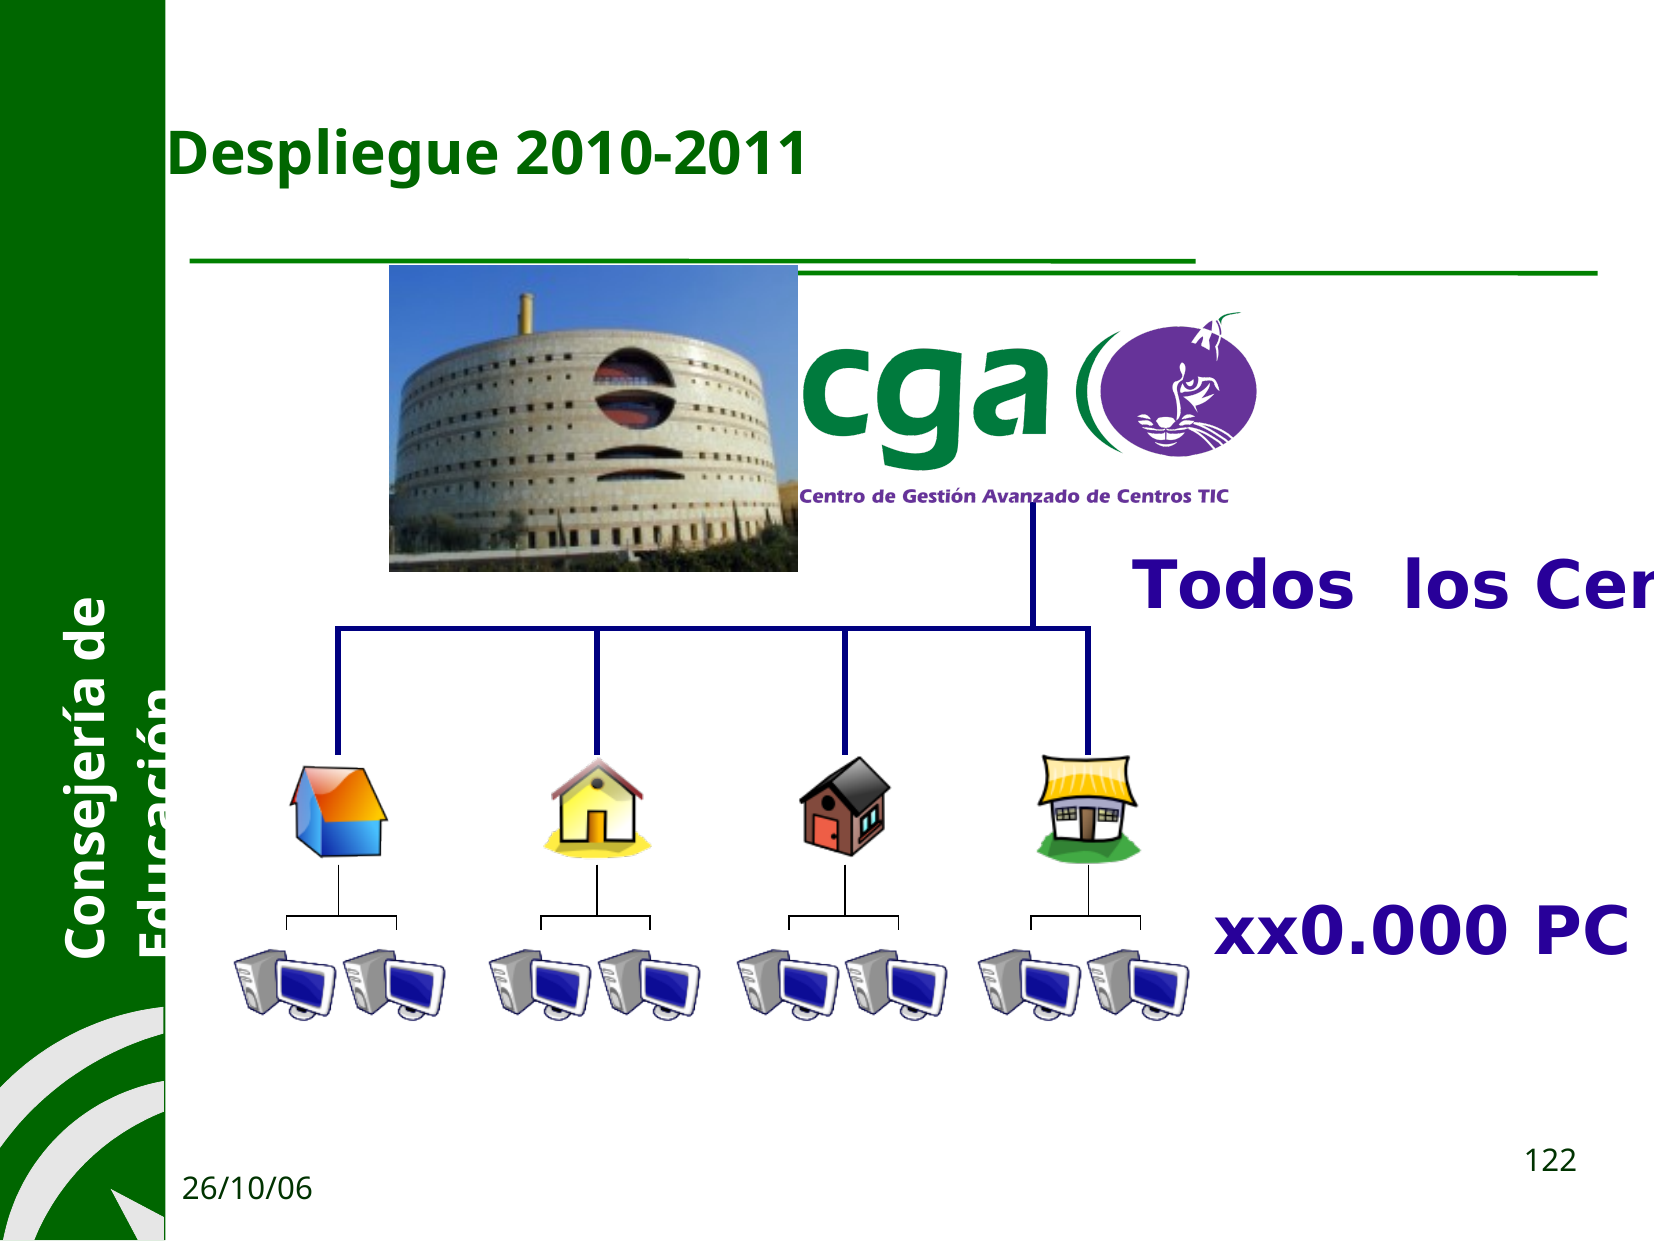

# Despliegue 2010-2011
Todos los Centros
xx0.000 PC
122